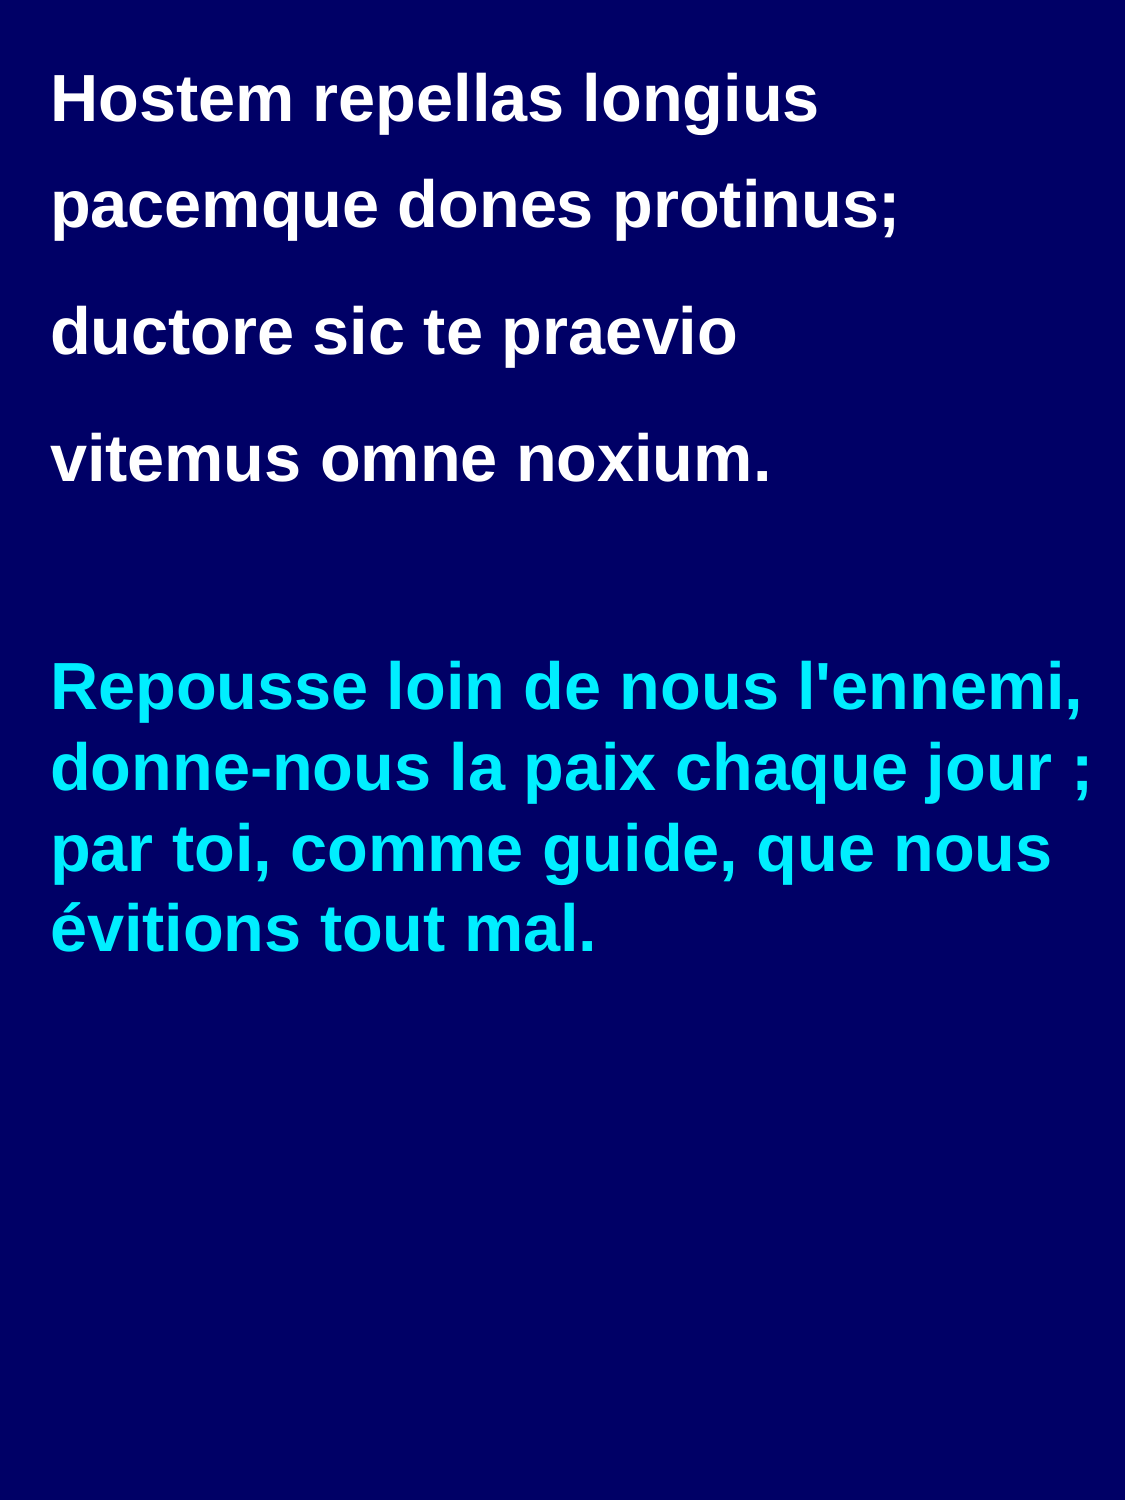

Hostem repellas longius
pacemque dones protinus;
ductore sic te praevio
vitemus omne noxium.
Repousse loin de nous l'ennemi,
donne-nous la paix chaque jour ;
par toi, comme guide, que nous évitions tout mal.